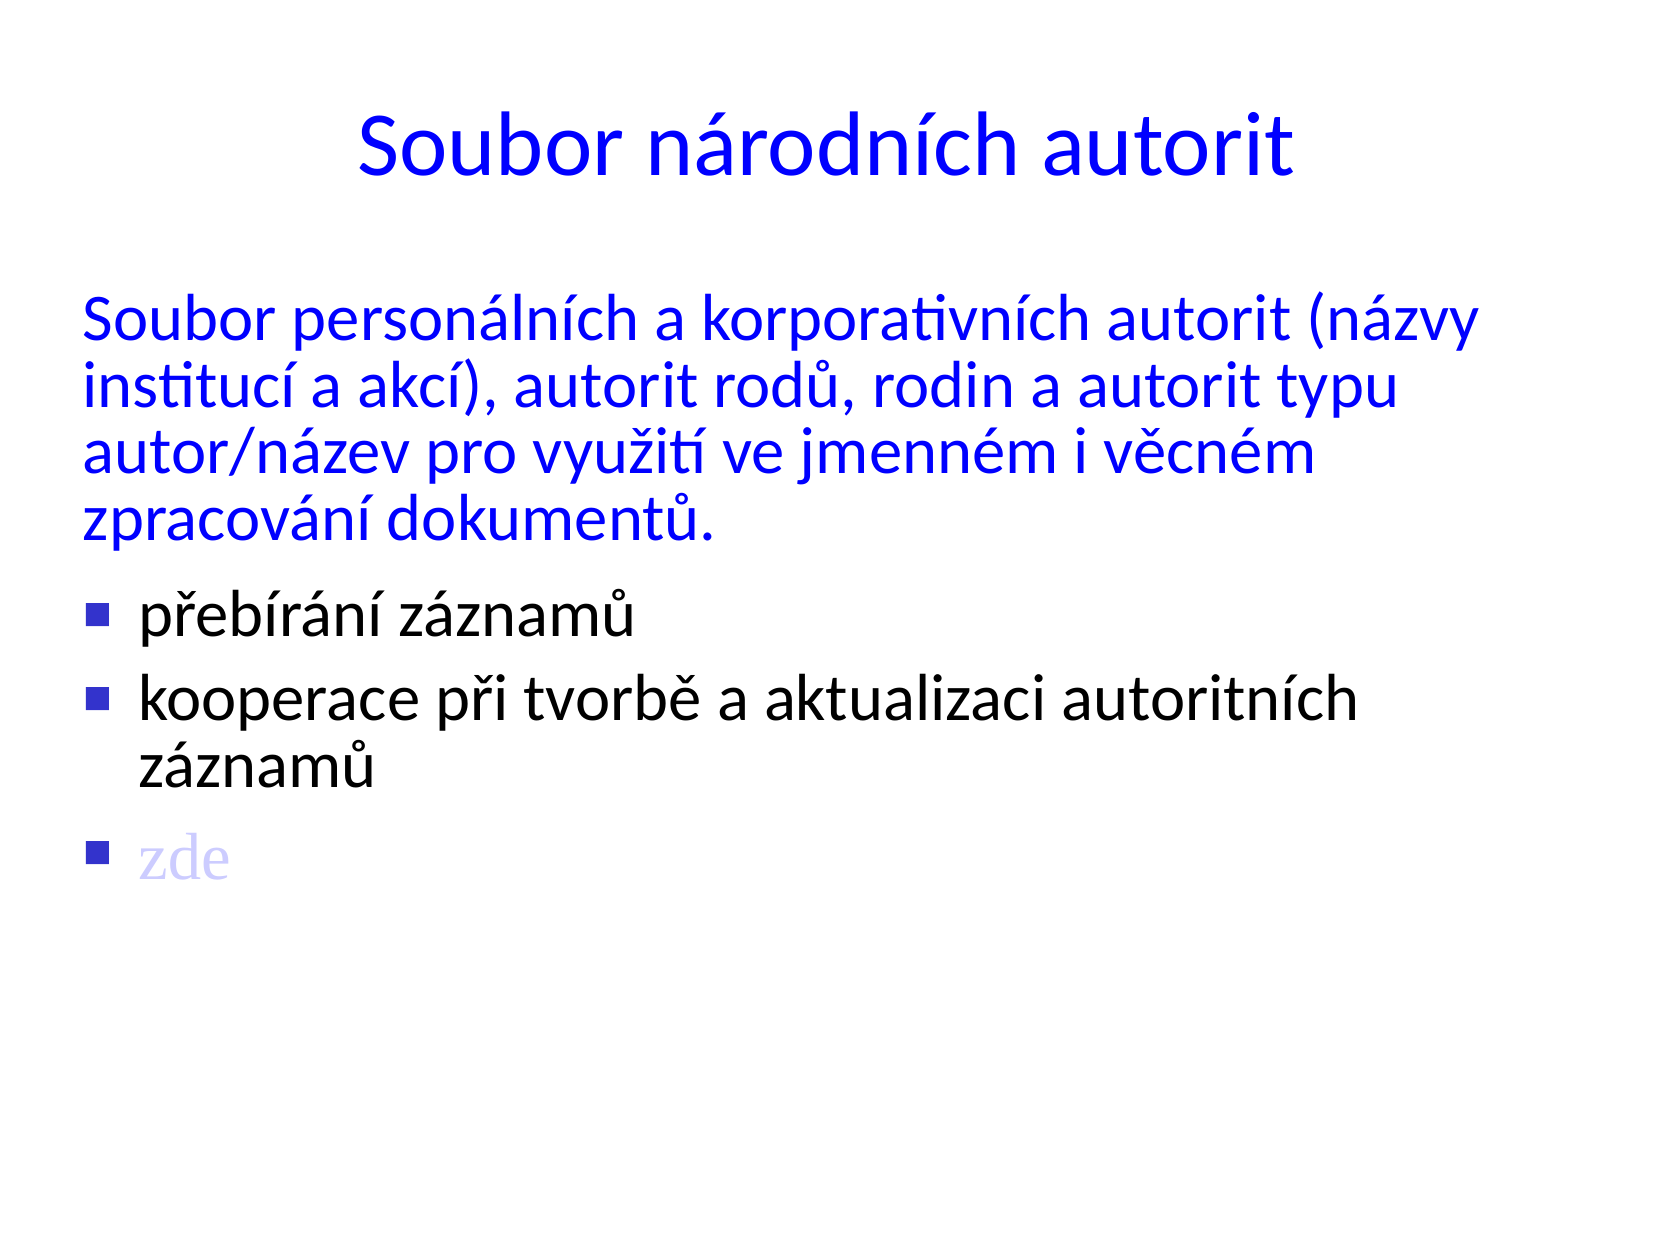

# Soubor národních autorit
Soubor personálních a korporativních autorit (názvy institucí a akcí), autorit rodů, rodin a autorit typu autor/název pro využití ve jmenném i věcném zpracování dokumentů.
přebírání záznamů
kooperace při tvorbě a aktualizaci autoritních záznamů
zde